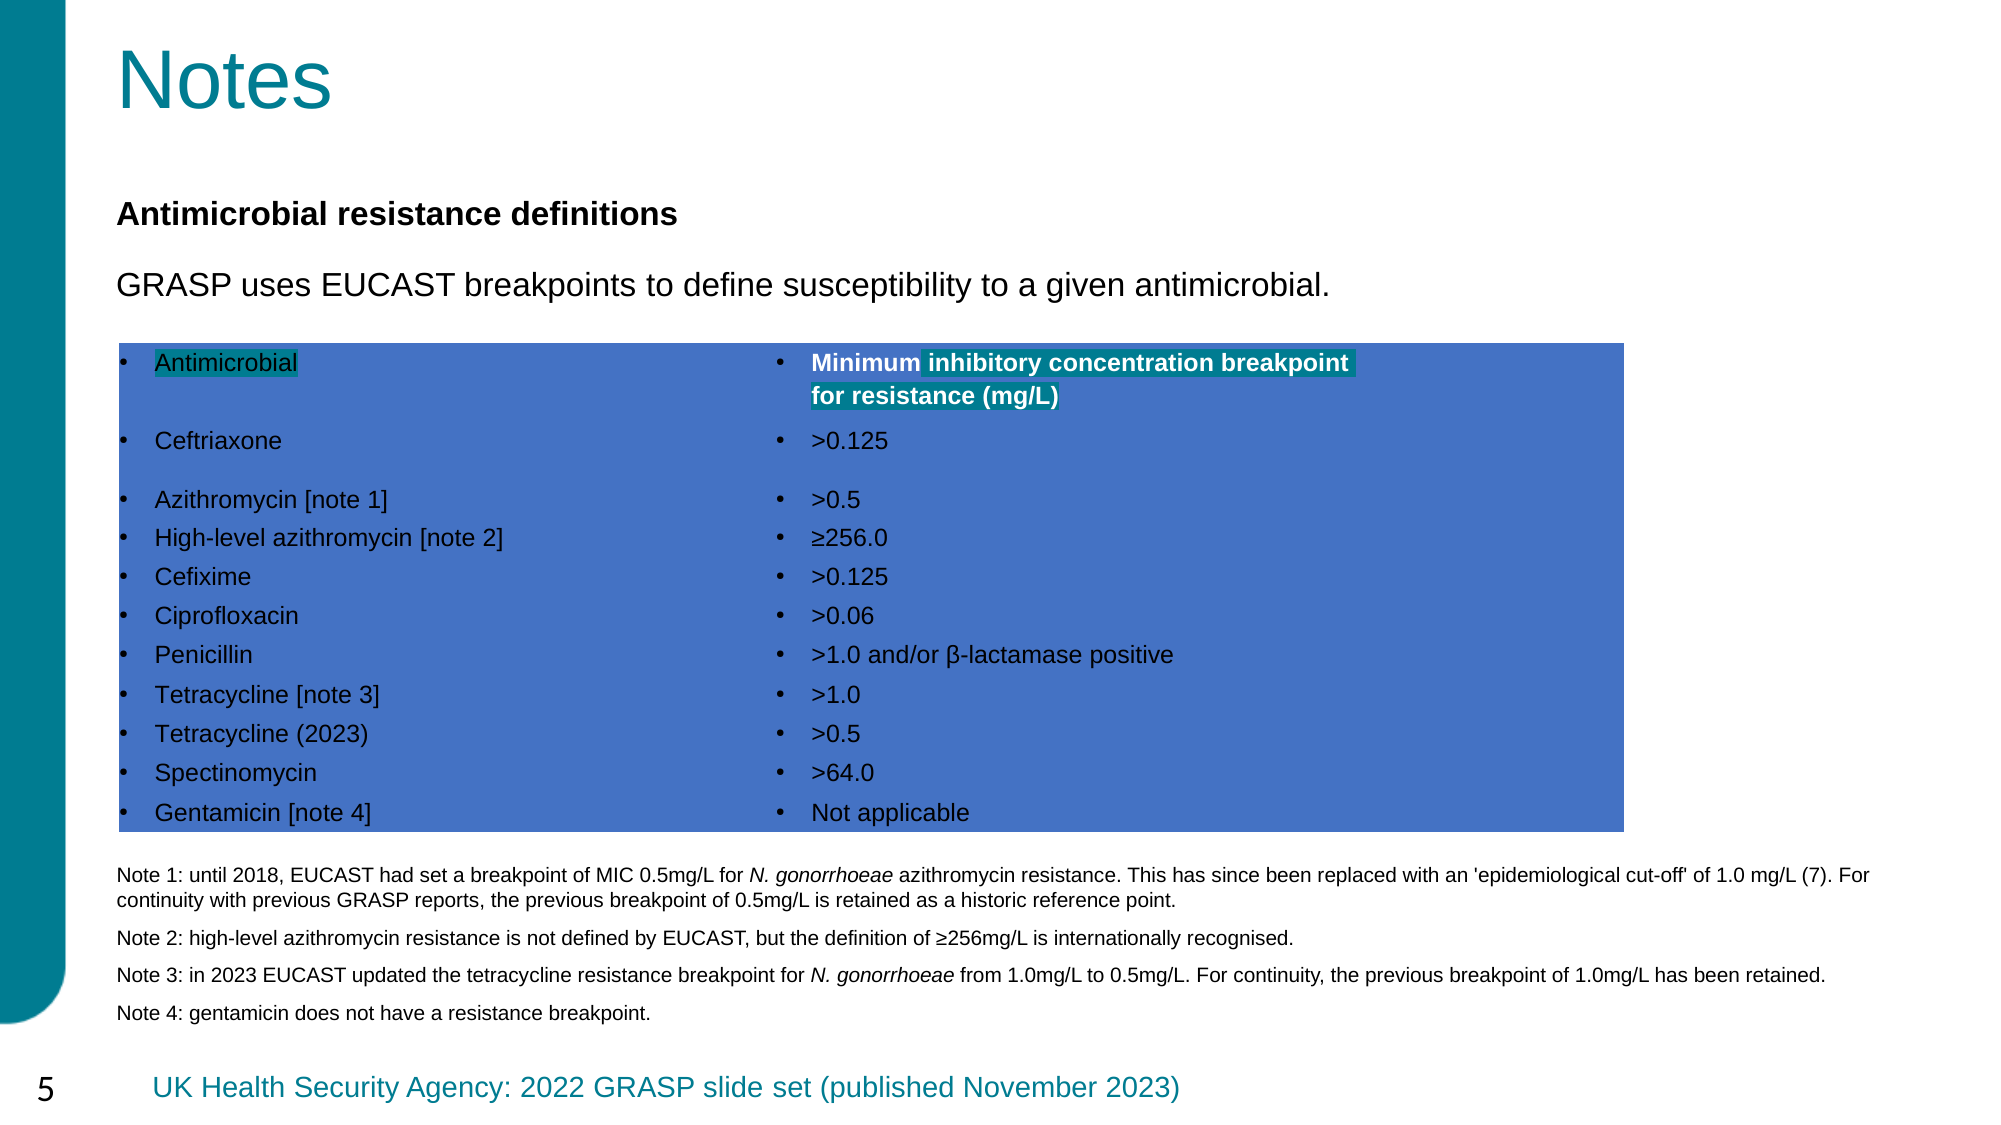

# Notes
Antimicrobial resistance definitions
GRASP uses EUCAST breakpoints to define susceptibility to a given antimicrobial.
| Antimicrobial | Minimum inhibitory concentration breakpoint for resistance (mg/L) |
| --- | --- |
| Ceftriaxone | >0.125 |
| Azithromycin [note 1] | >0.5 |
| High-level azithromycin [note 2] | ≥256.0 |
| Cefixime | >0.125 |
| Ciprofloxacin | >0.06 |
| Penicillin | >1.0 and/or β-lactamase positive |
| Tetracycline [note 3] | >1.0 |
| Tetracycline (2023) | >0.5 |
| Spectinomycin | >64.0 |
| Gentamicin [note 4] | Not applicable |
Note 1: until 2018, EUCAST had set a breakpoint of MIC 0.5mg/L for N. gonorrhoeae azithromycin resistance. This has since been replaced with an 'epidemiological cut-off' of 1.0 mg/L (7). For continuity with previous GRASP reports, the previous breakpoint of 0.5mg/L is retained as a historic reference point.
Note 2: high-level azithromycin resistance is not defined by EUCAST, but the definition of ≥256mg/L is internationally recognised.
Note 3: in 2023 EUCAST updated the tetracycline resistance breakpoint for N. gonorrhoeae from 1.0mg/L to 0.5mg/L. For continuity, the previous breakpoint of 1.0mg/L has been retained.
Note 4: gentamicin does not have a resistance breakpoint.
5
UK Health Security Agency: 2022 GRASP slide set (published November 2023)